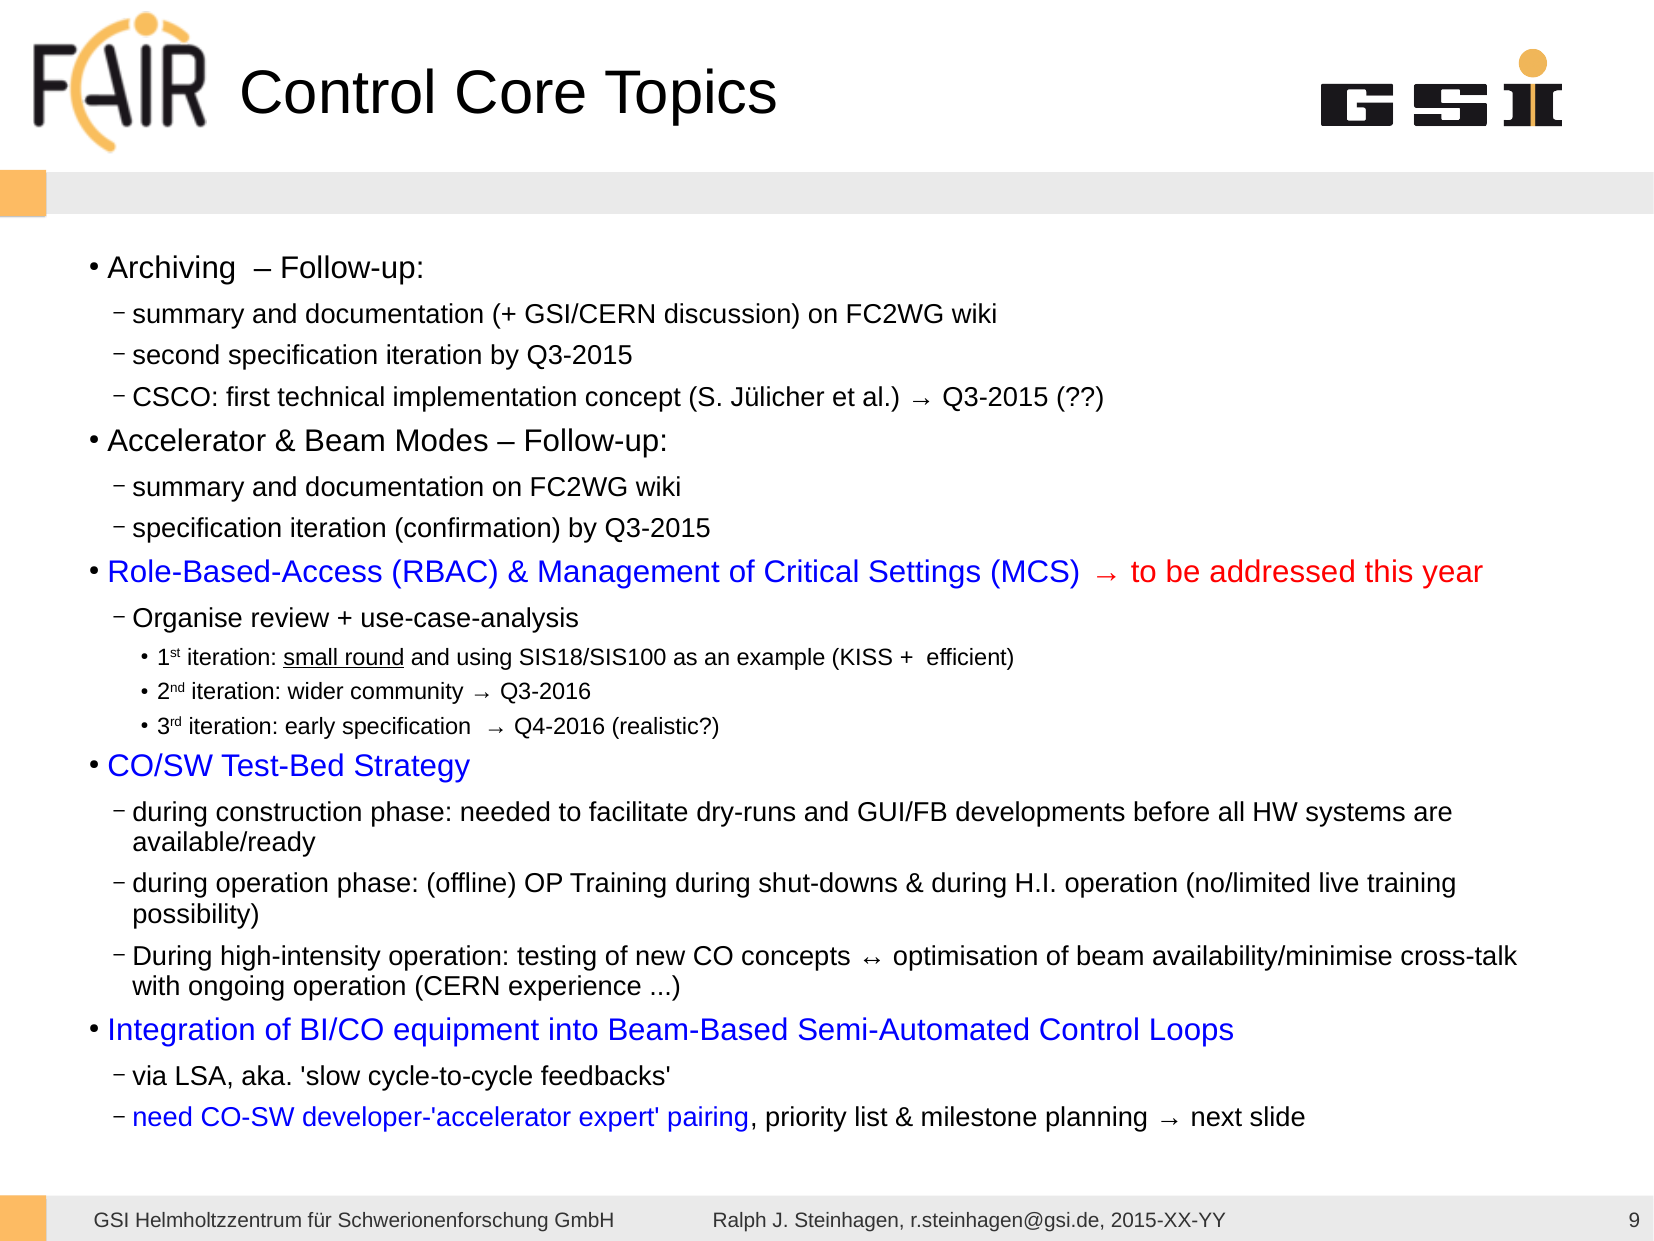

# Control Core Topics
Archiving – Follow-up:
summary and documentation (+ GSI/CERN discussion) on FC2WG wiki
second specification iteration by Q3-2015
CSCO: first technical implementation concept (S. Jülicher et al.) → Q3-2015 (??)
Accelerator & Beam Modes – Follow-up:
summary and documentation on FC2WG wiki
specification iteration (confirmation) by Q3-2015
Role-Based-Access (RBAC) & Management of Critical Settings (MCS) → to be addressed this year
Organise review + use-case-analysis
1st iteration: small round and using SIS18/SIS100 as an example (KISS + efficient)
2nd iteration: wider community → Q3-2016
3rd iteration: early specification → Q4-2016 (realistic?)
CO/SW Test-Bed Strategy
during construction phase: needed to facilitate dry-runs and GUI/FB developments before all HW systems are available/ready
during operation phase: (offline) OP Training during shut-downs & during H.I. operation (no/limited live training possibility)
During high-intensity operation: testing of new CO concepts ↔ optimisation of beam availability/minimise cross-talk with ongoing operation (CERN experience ...)
Integration of BI/CO equipment into Beam-Based Semi-Automated Control Loops
via LSA, aka. 'slow cycle-to-cycle feedbacks'
need CO-SW developer-'accelerator expert' pairing, priority list & milestone planning → next slide